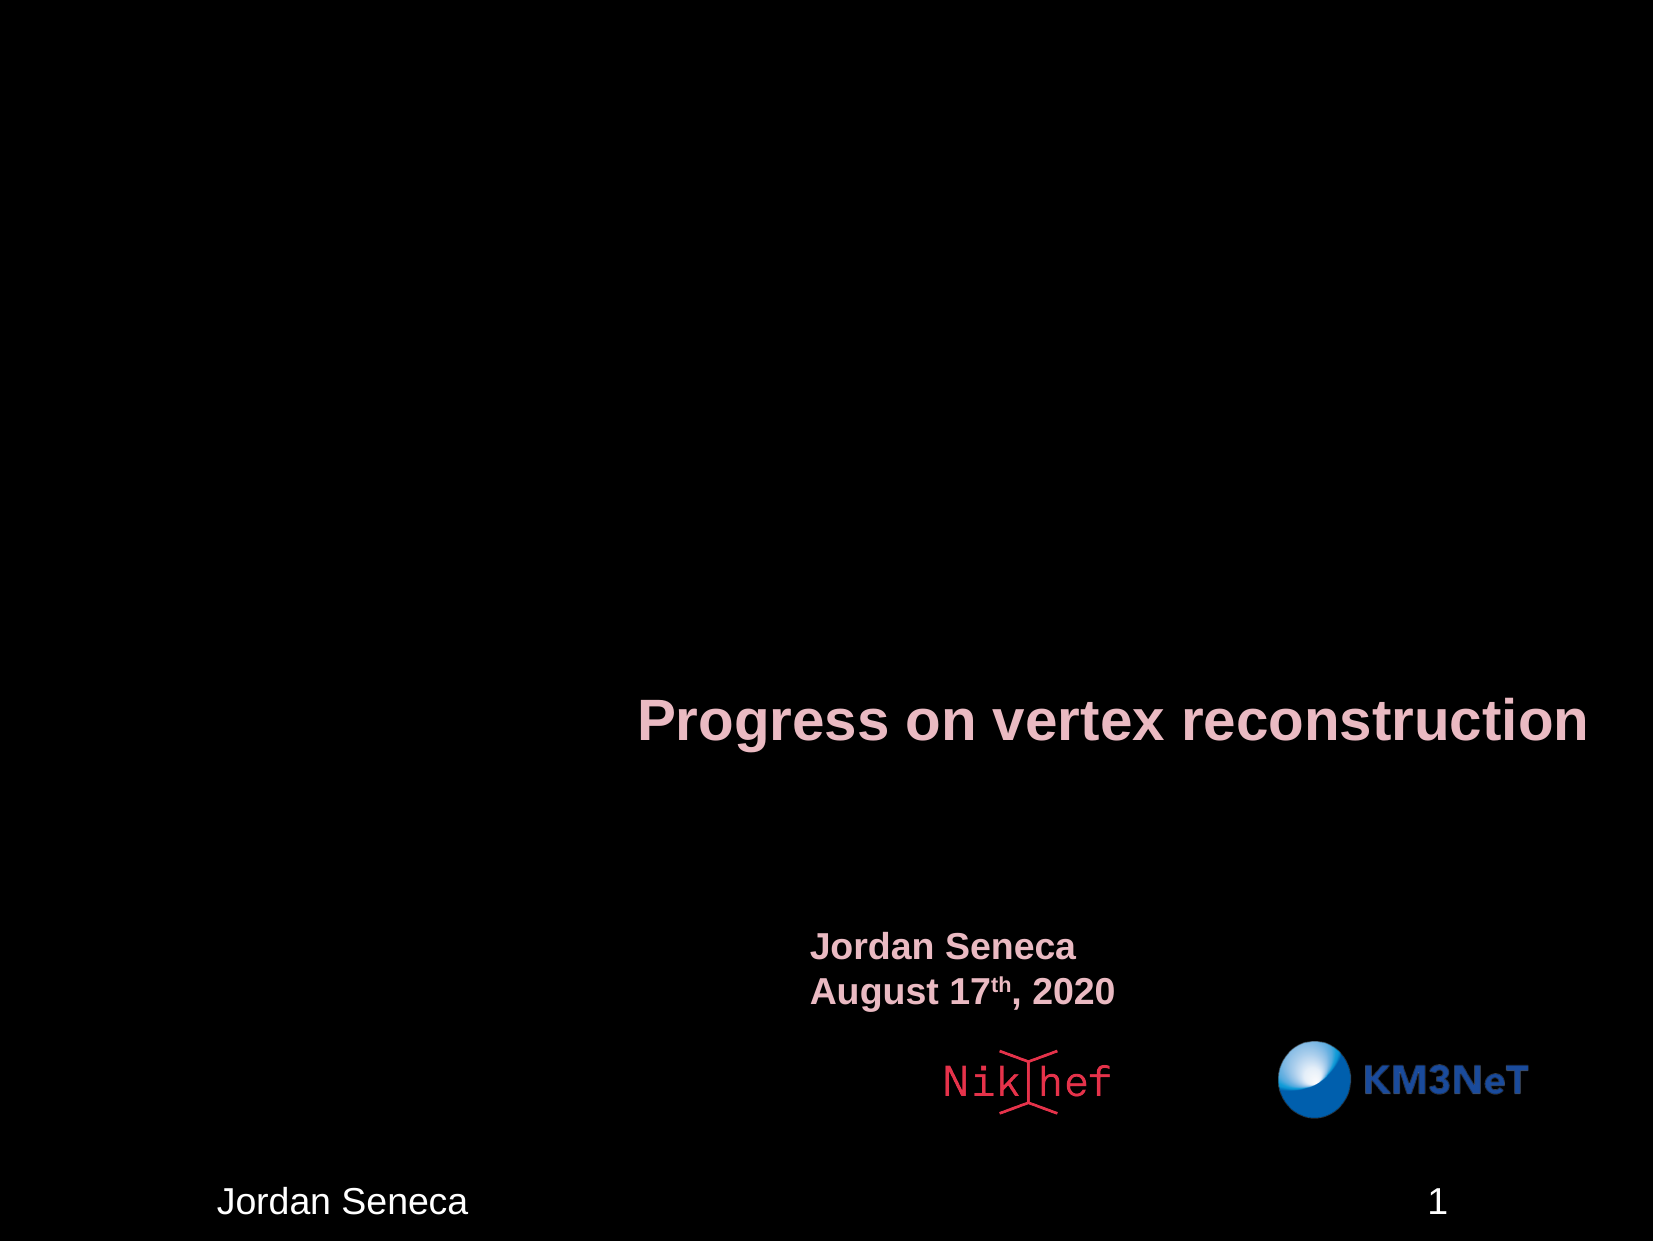

Progress on vertex reconstruction
Jordan Seneca
August 17th, 2020